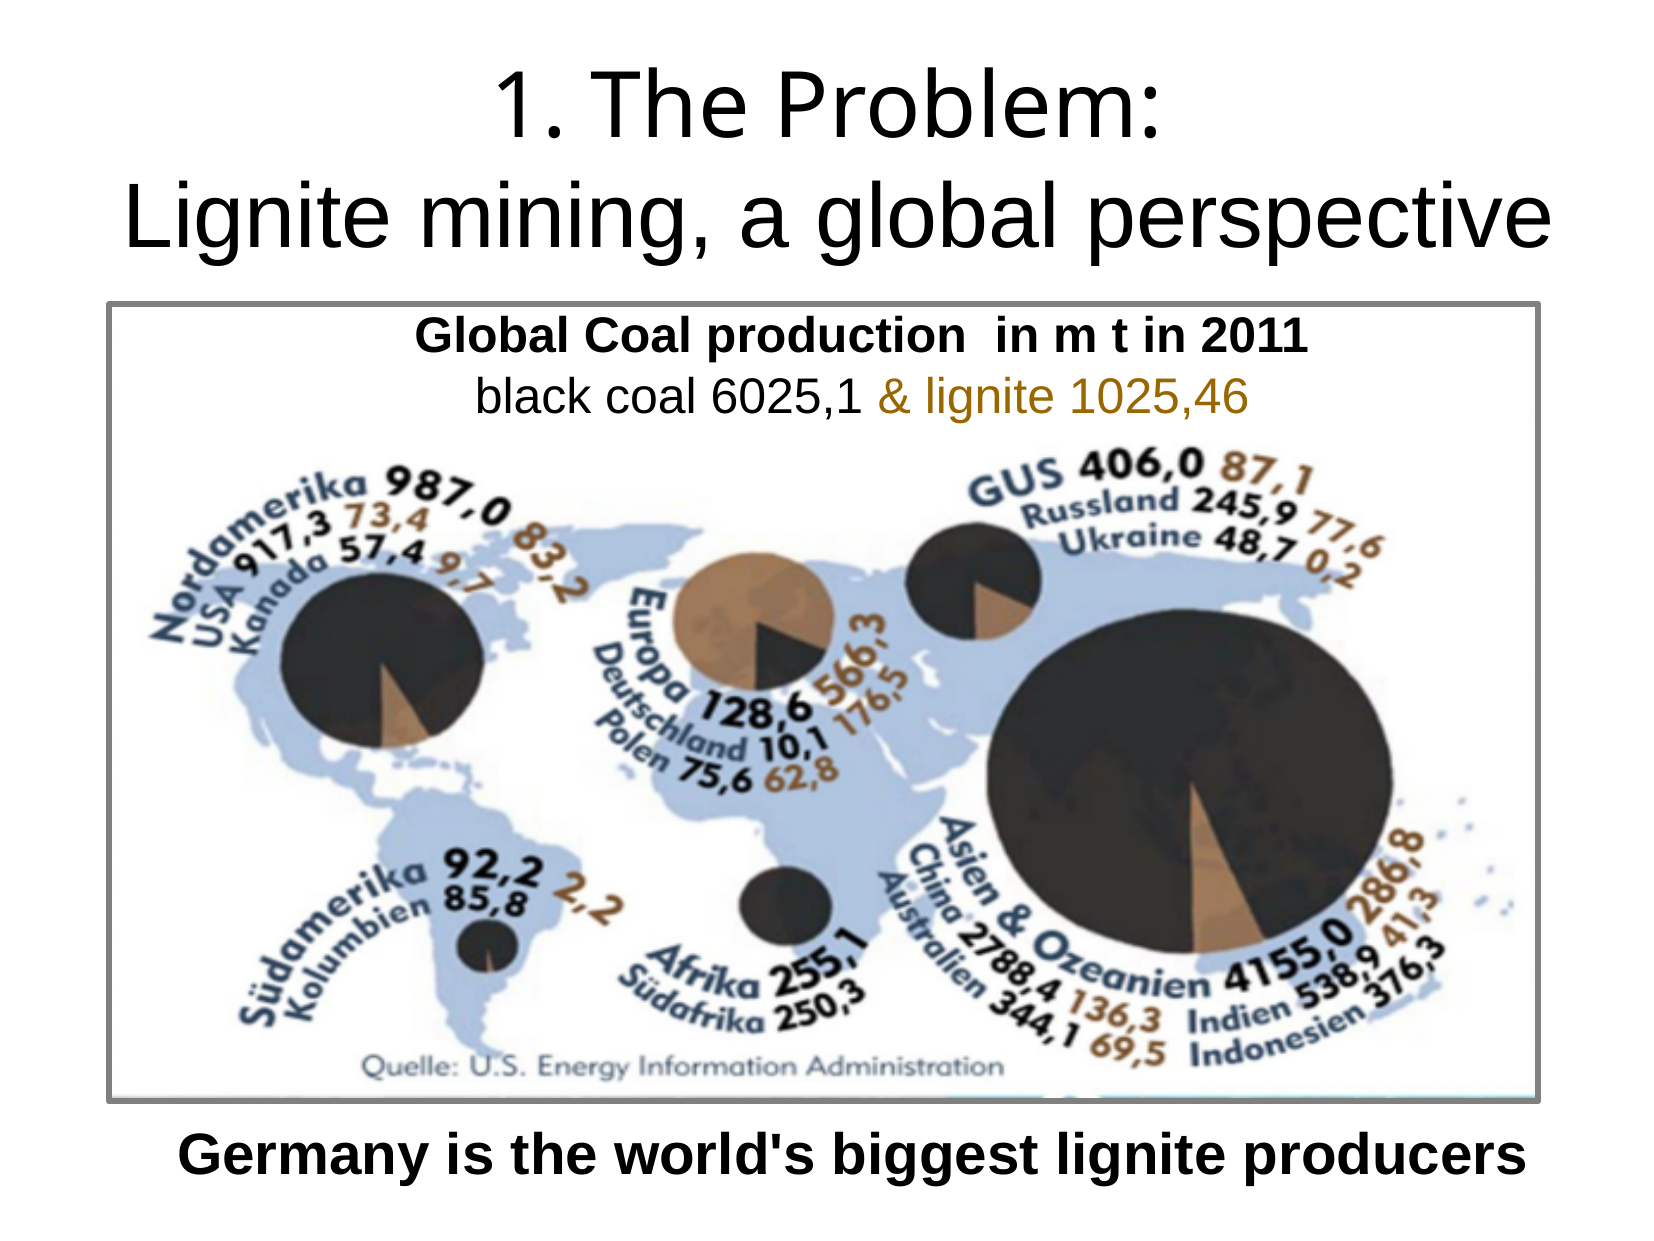

# 1. The Problem: Lignite mining, a global perspective
Global Coal production in m t in 2011
black coal 6025,1 & lignite 1025,46
Germany is the world's biggest lignite producers